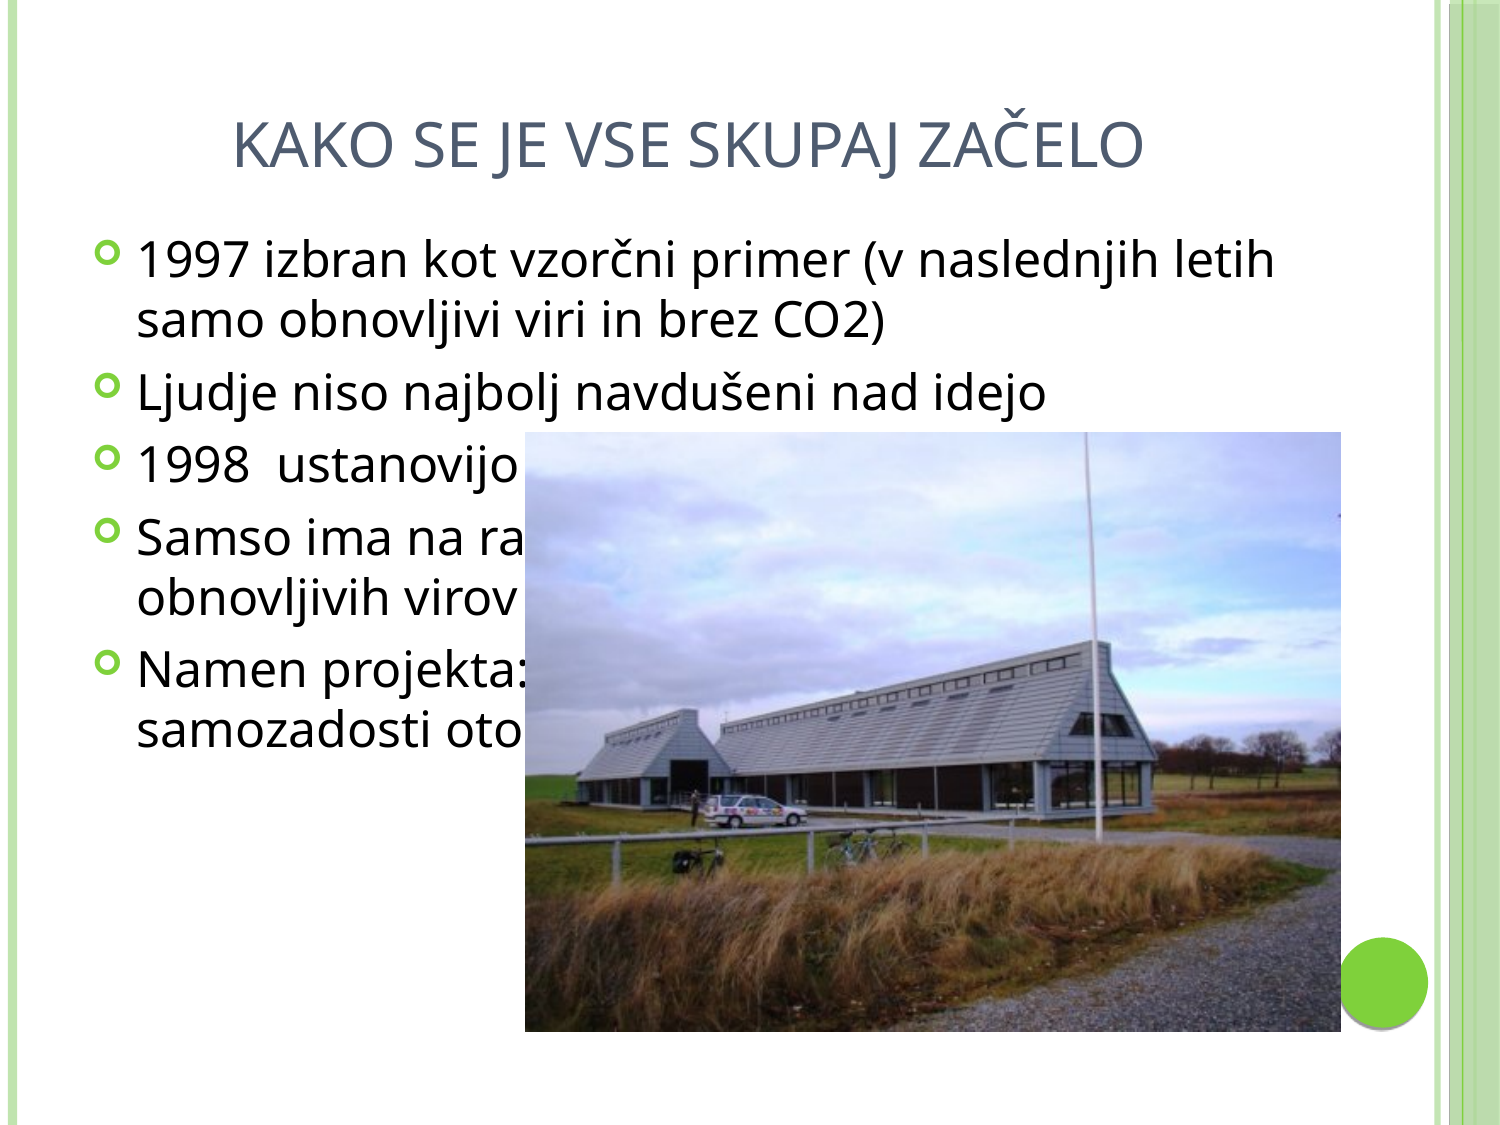

# Kako se je vse skupaj začelo
1997 izbran kot vzorčni primer (v naslednjih letih samo obnovljivi viri in brez CO2)
Ljudje niso najbolj navdušeni nad idejo
1998 ustanovijo akademijo
Samso ima na razpolago velike potenciale obnovljivih virov energije
Namen projekta:ustvariti energetsko samozadosti otok